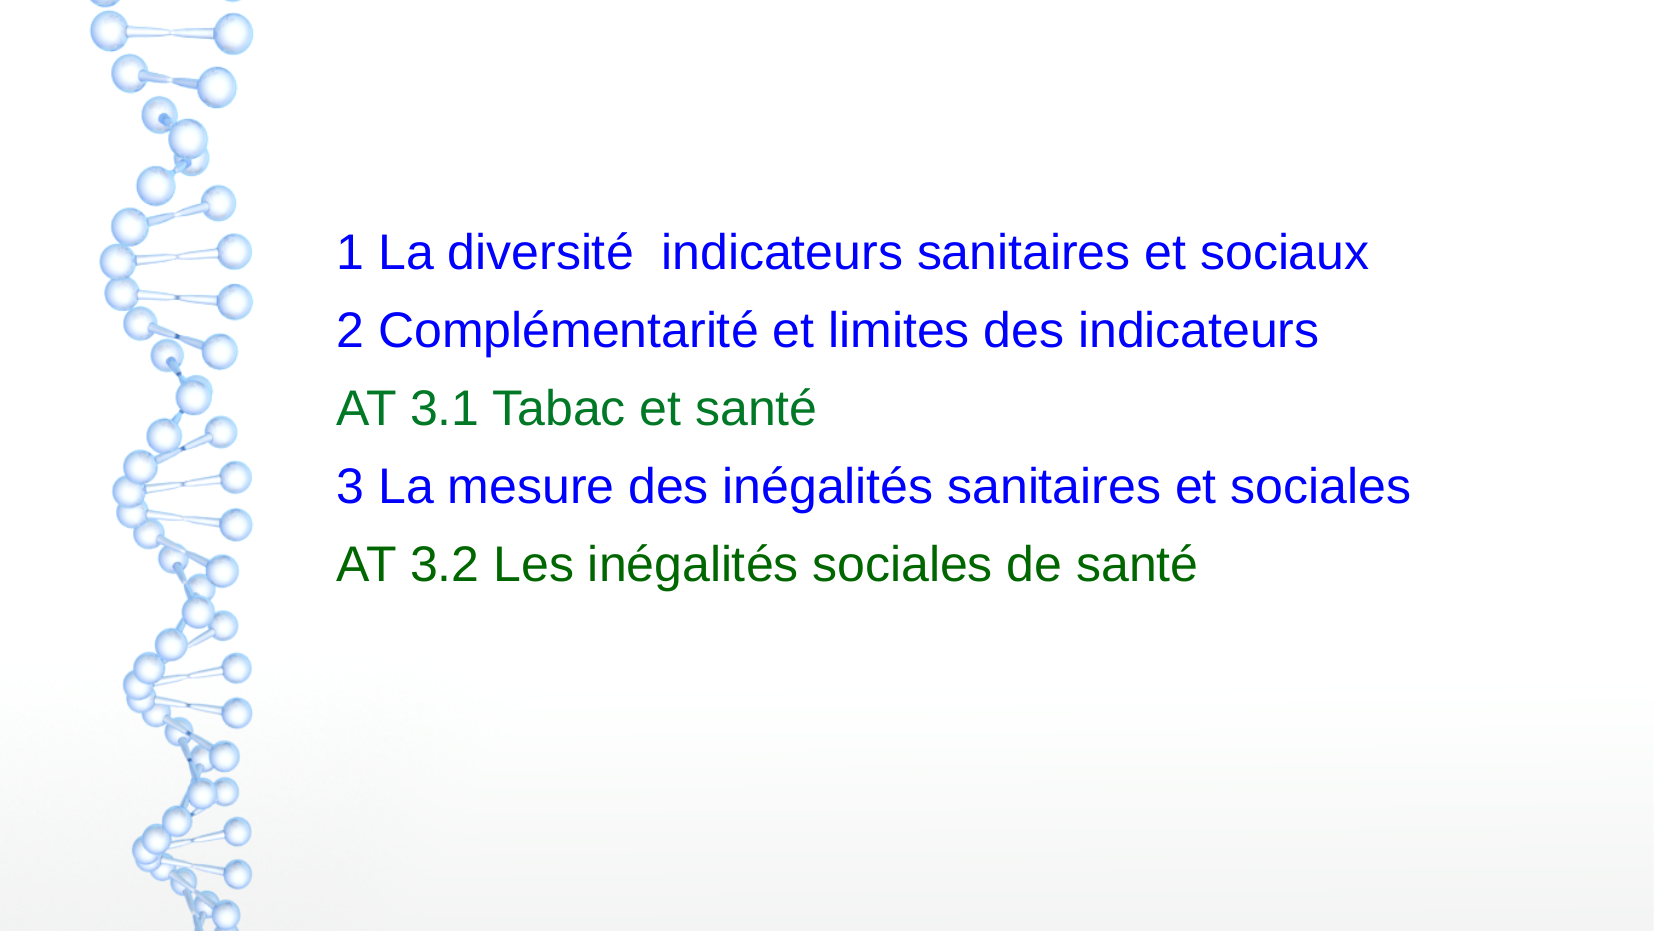

# 1 La diversité indicateurs sanitaires et sociaux
2 Complémentarité et limites des indicateurs
AT 3.1 Tabac et santé
3 La mesure des inégalités sanitaires et sociales
AT 3.2 Les inégalités sociales de santé